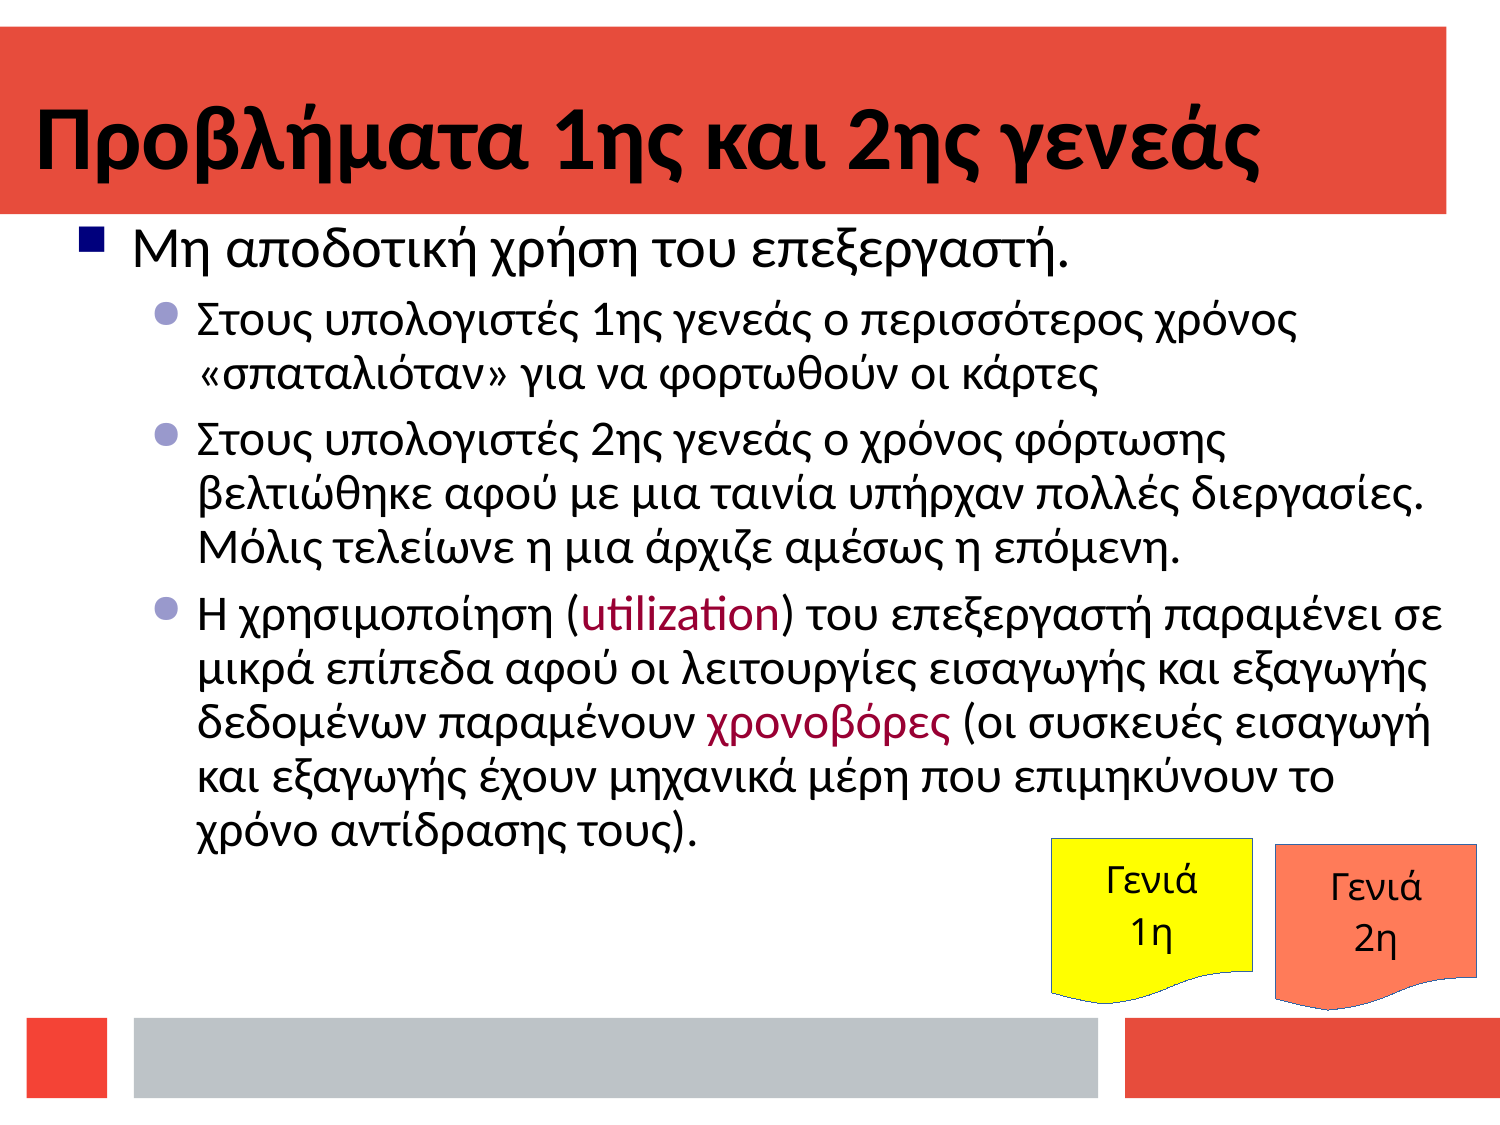

# Προβλήματα 1ης και 2ης γενεάς
Μη αποδοτική χρήση του επεξεργαστή.
Στους υπολογιστές 1ης γενεάς ο περισσότερος χρόνος «σπαταλιόταν» για να φορτωθούν οι κάρτες
Στους υπολογιστές 2ης γενεάς ο χρόνος φόρτωσης βελτιώθηκε αφού με μια ταινία υπήρχαν πολλές διεργασίες. Μόλις τελείωνε η μια άρχιζε αμέσως η επόμενη.
Η χρησιμοποίηση (utilization) του επεξεργαστή παραμένει σε μικρά επίπεδα αφού οι λειτουργίες εισαγωγής και εξαγωγής δεδομένων παραμένουν χρονοβόρες (οι συσκευές εισαγωγή και εξαγωγής έχουν μηχανικά μέρη που επιμηκύνουν το χρόνο αντίδρασης τους).
Γενιά
1η
Γενιά
2η